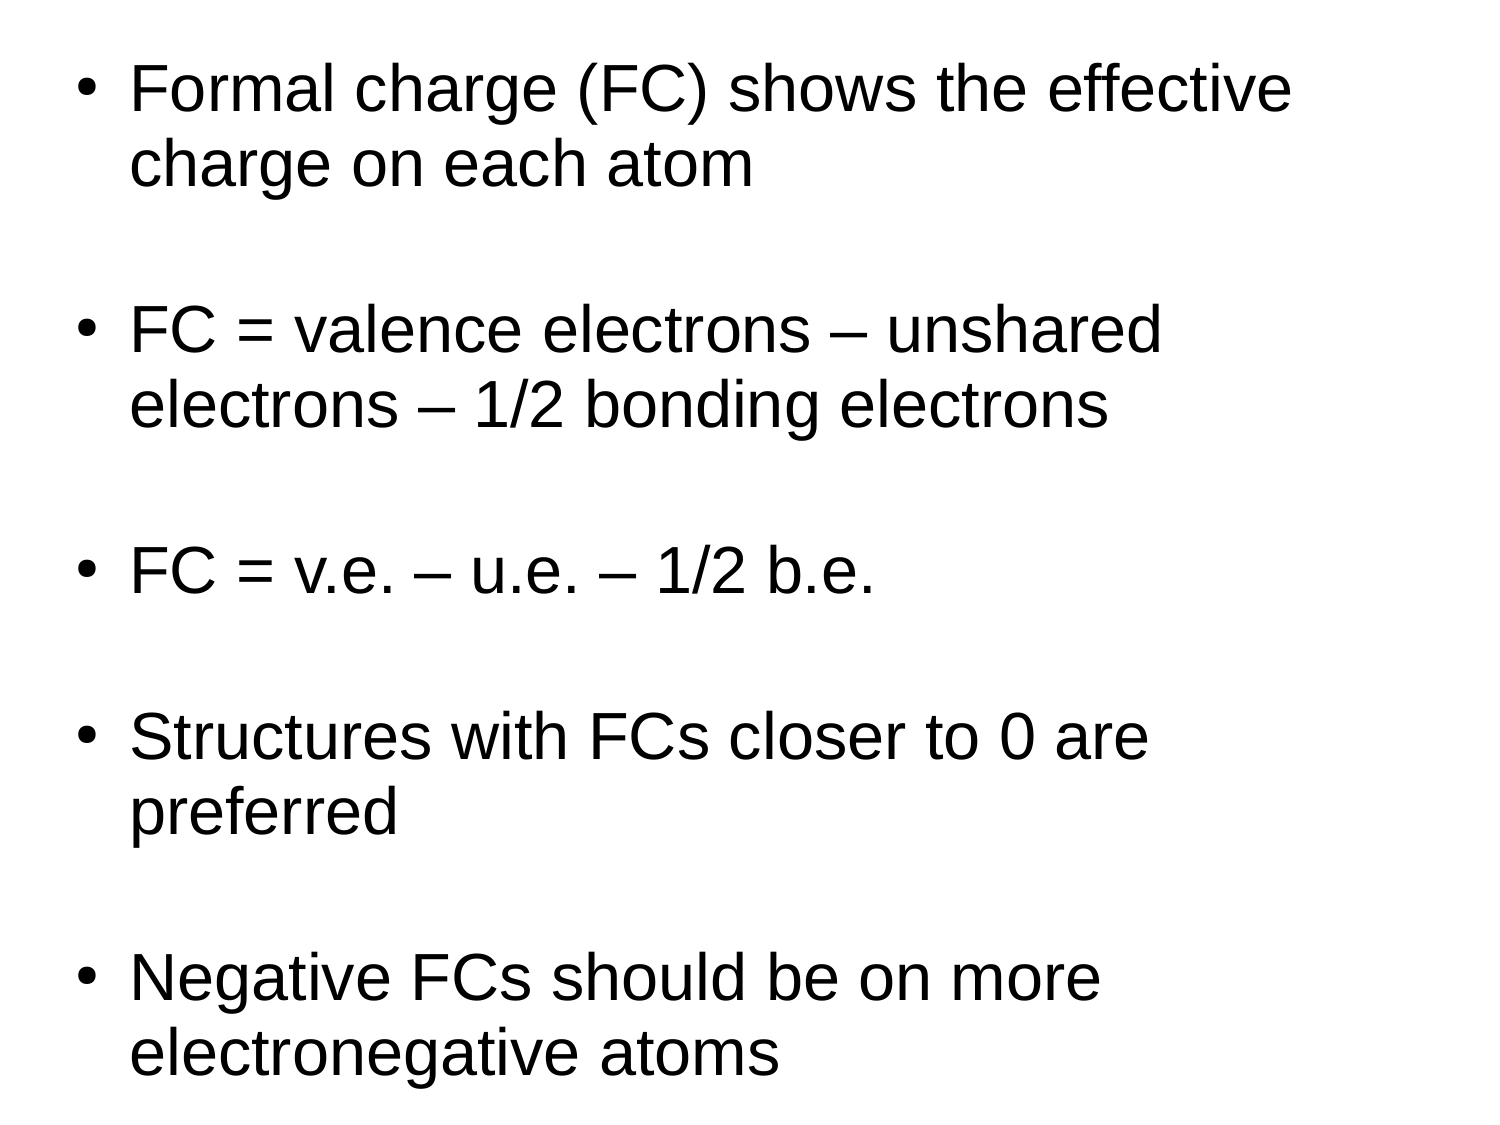

Formal charge (FC) shows the effective charge on each atom
FC = valence electrons – unshared electrons – 1/2 bonding electrons
FC = v.e. – u.e. – 1/2 b.e.
Structures with FCs closer to 0 are preferred
Negative FCs should be on more electronegative atoms